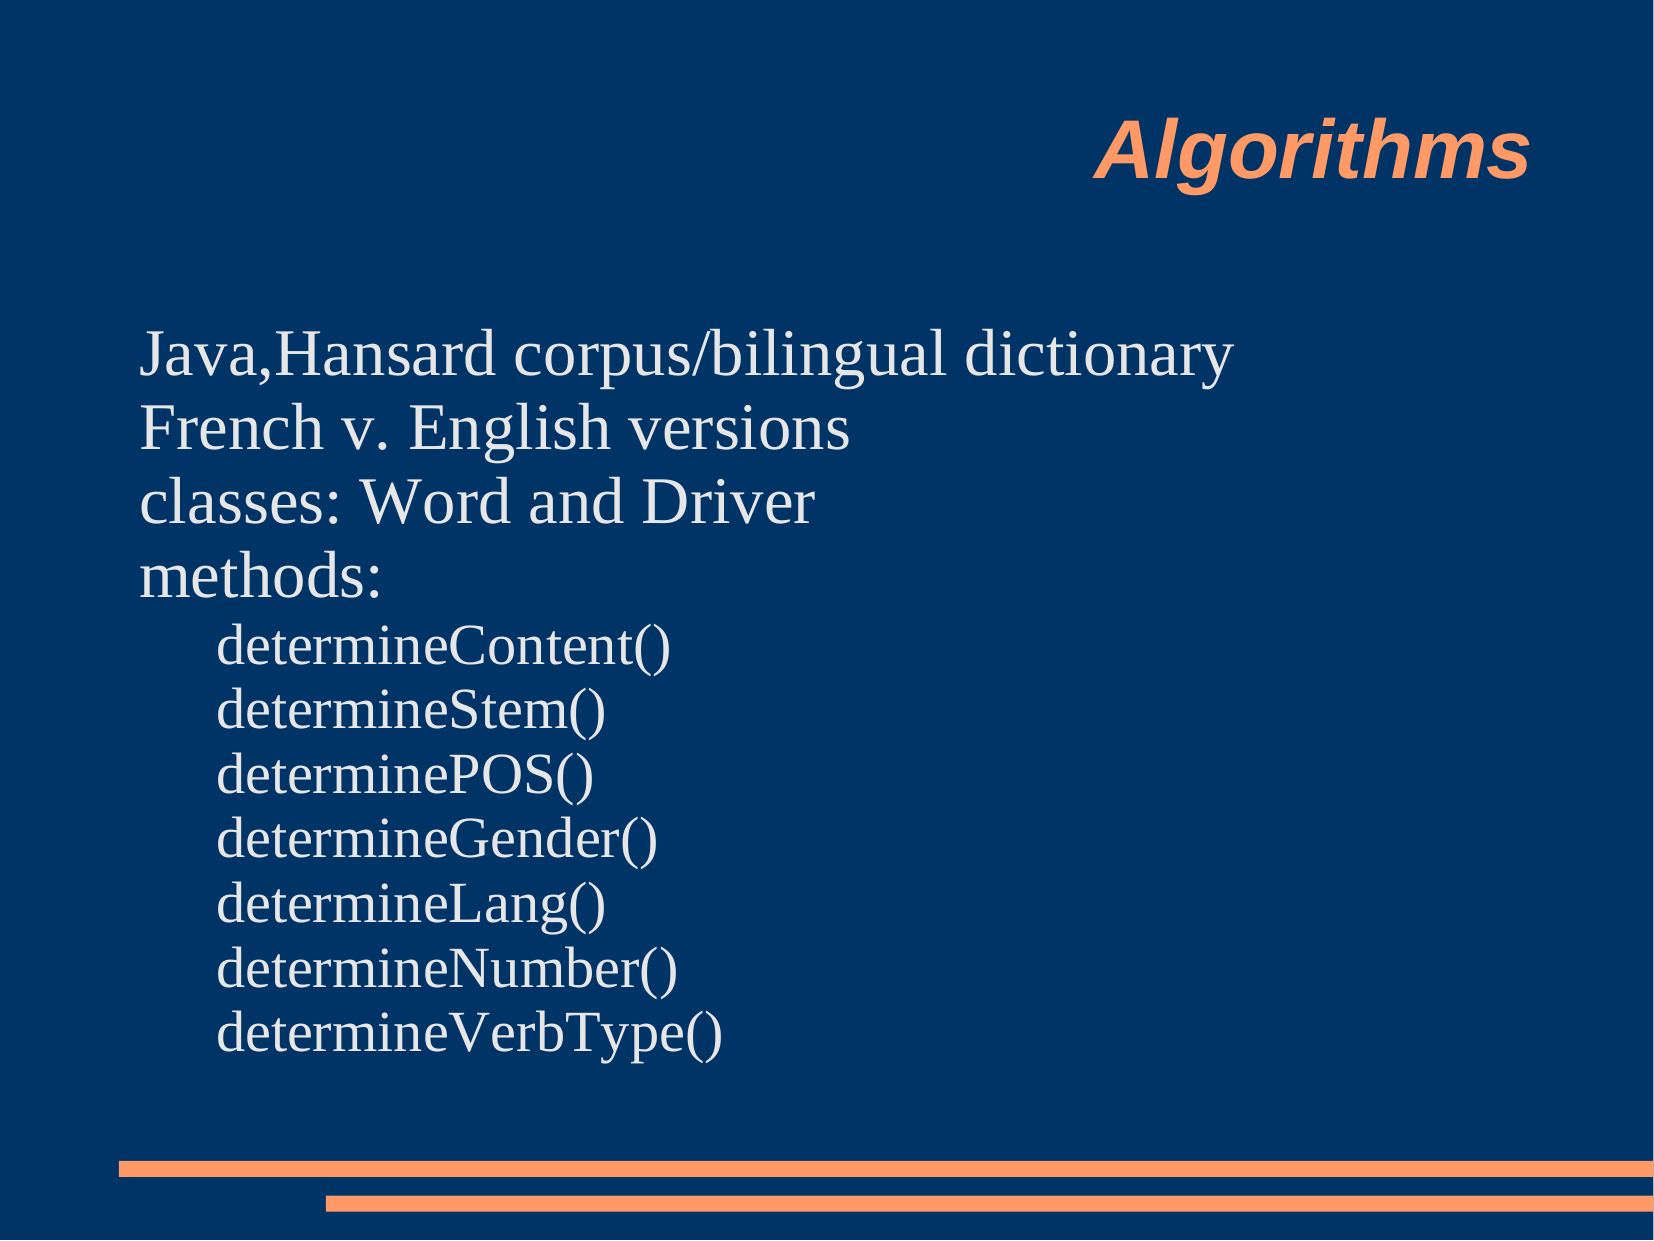

# Algorithms
Java,Hansard corpus/bilingual dictionary
French v. English versions
classes: Word and Driver
methods:
determineContent()
determineStem()
determinePOS()
determineGender()
determineLang()
determineNumber()
determineVerbType()